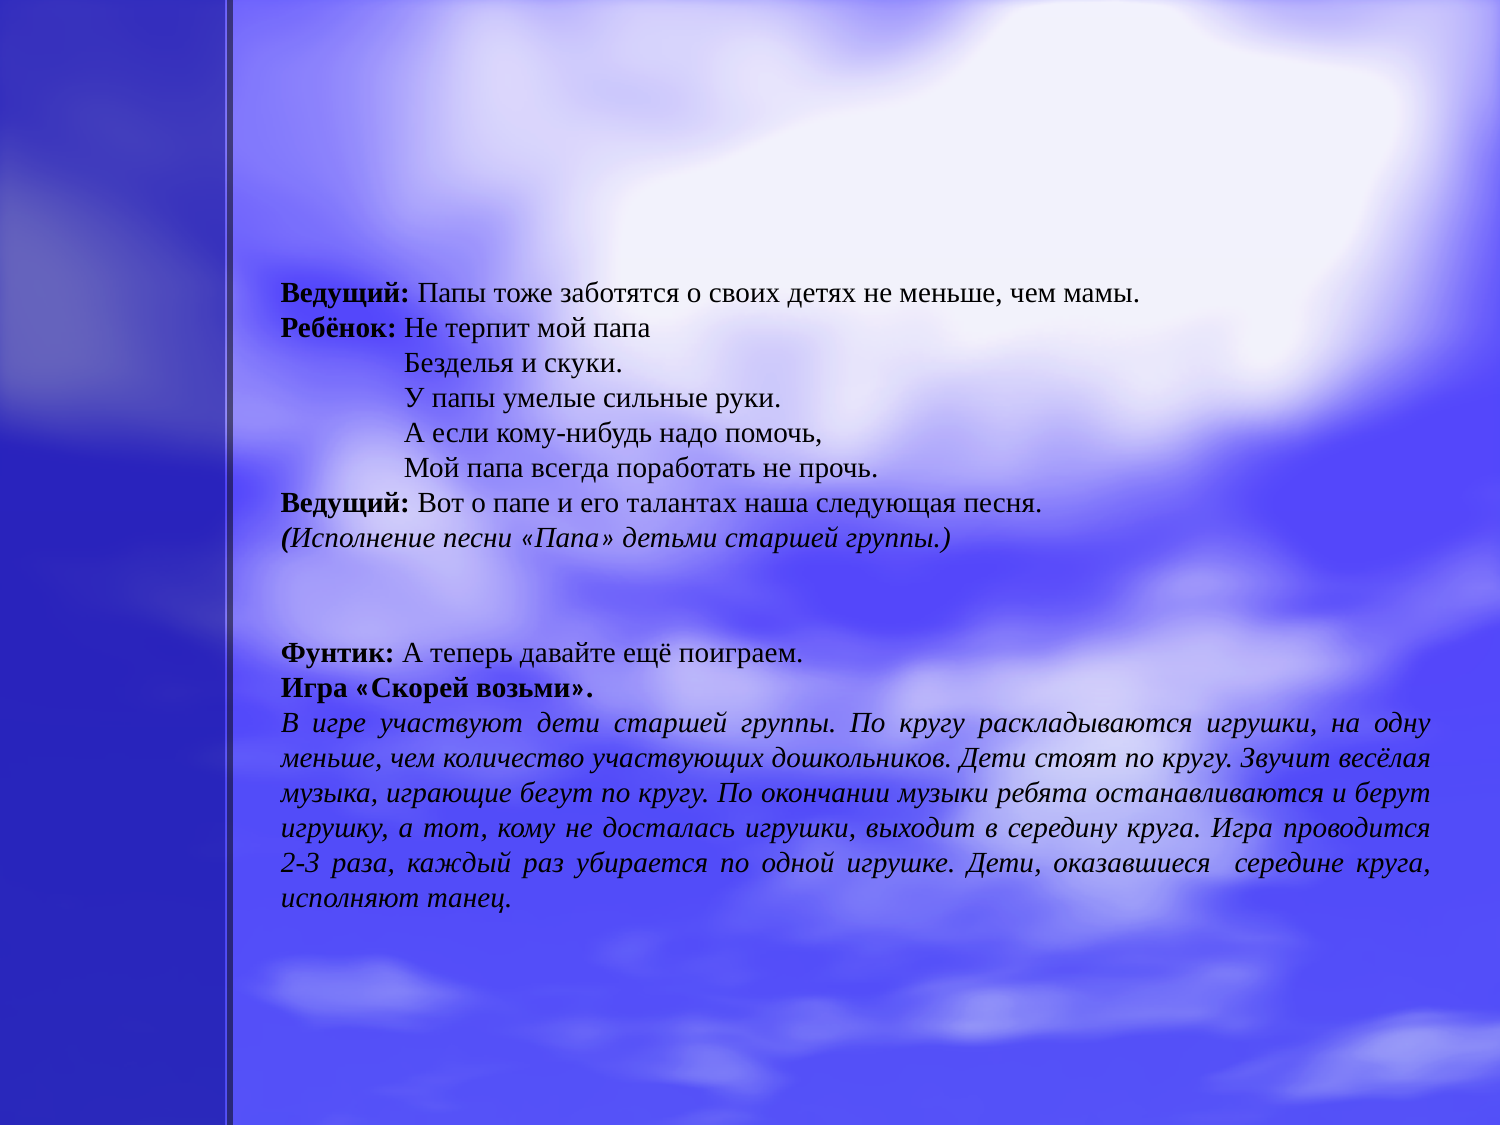

Ведущий: Папы тоже заботятся о своих детях не меньше, чем мамы.
Ребёнок: Не терпит мой папа
 Безделья и скуки.
 У папы умелые сильные руки.
 А если кому-нибудь надо помочь,
 Мой папа всегда поработать не прочь.
Ведущий: Вот о папе и его талантах наша следующая песня.
(Исполнение песни «Папа» детьми старшей группы.)
Фунтик: А теперь давайте ещё поиграем.
Игра «Скорей возьми».
В игре участвуют дети старшей группы. По кругу раскладываются игрушки, на одну меньше, чем количество участвующих дошкольников. Дети стоят по кругу. Звучит весёлая музыка, играющие бегут по кругу. По окончании музыки ребята останавливаются и берут игрушку, а тот, кому не досталась игрушки, выходит в середину круга. Игра проводится 2-3 раза, каждый раз убирается по одной игрушке. Дети, оказавшиеся середине круга, исполняют танец.